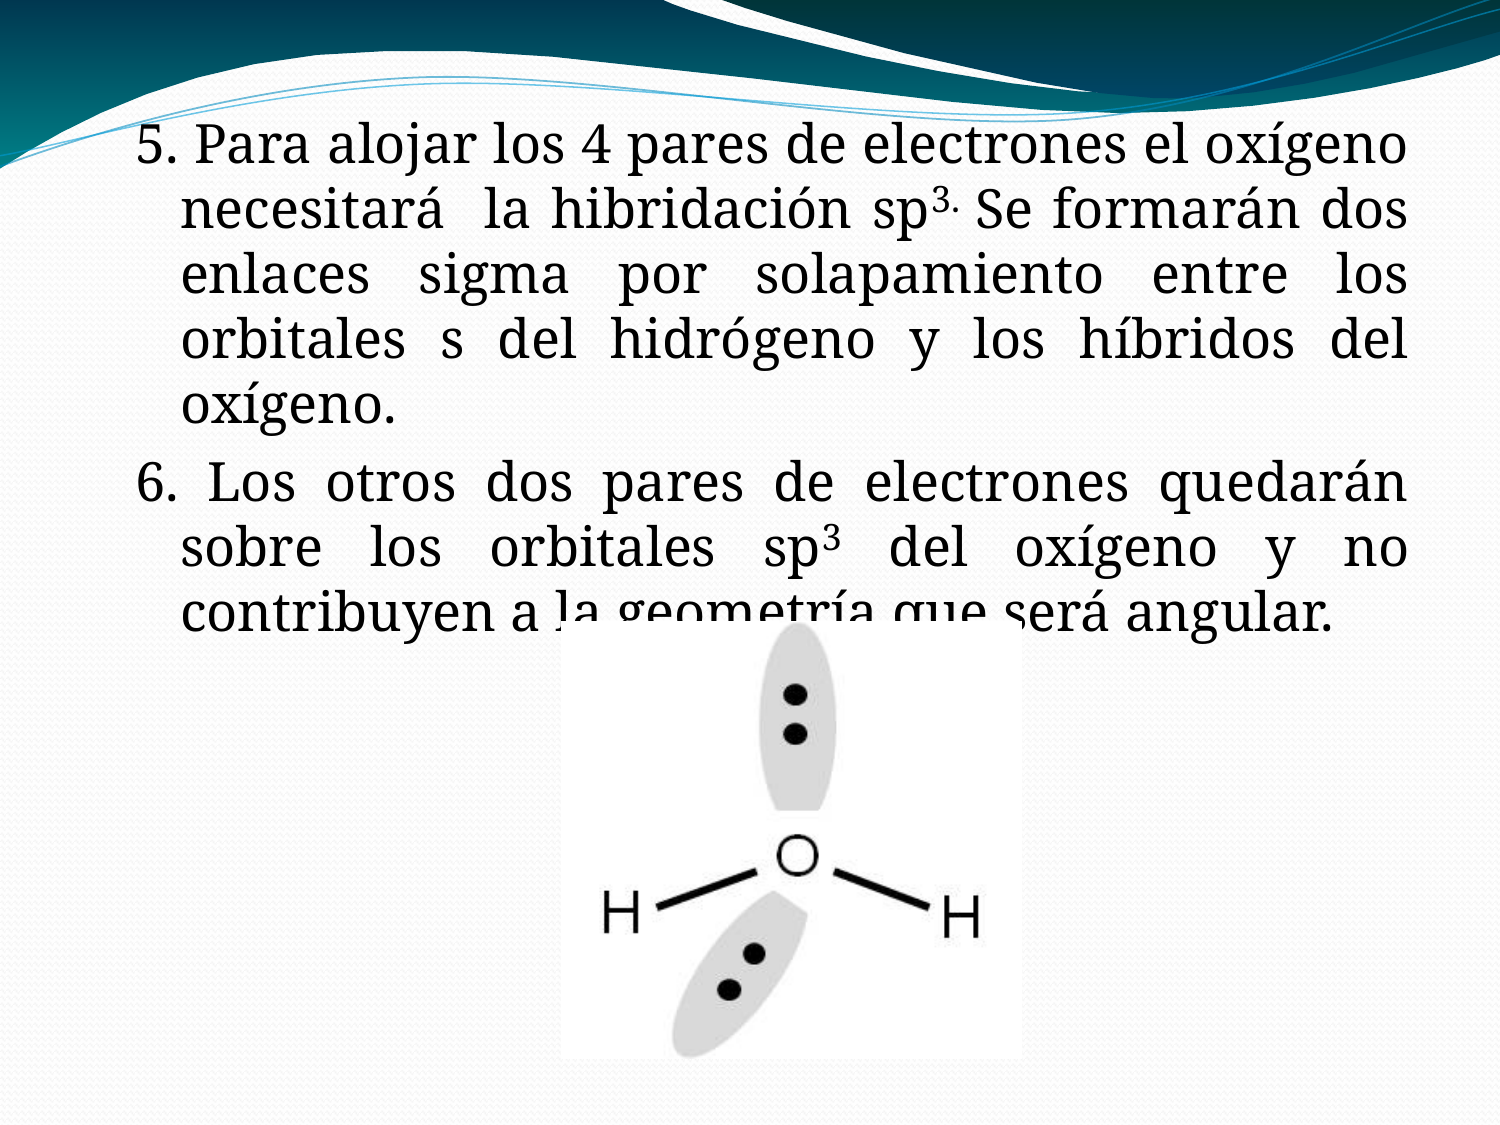

# 5. Para alojar los 4 pares de electrones el oxígeno necesitará la hibridación sp3. Se formarán dos enlaces sigma por solapamiento entre los orbitales s del hidrógeno y los híbridos del oxígeno.
6. Los otros dos pares de electrones quedarán sobre los orbitales sp3 del oxígeno y no contribuyen a la geometría que será angular.